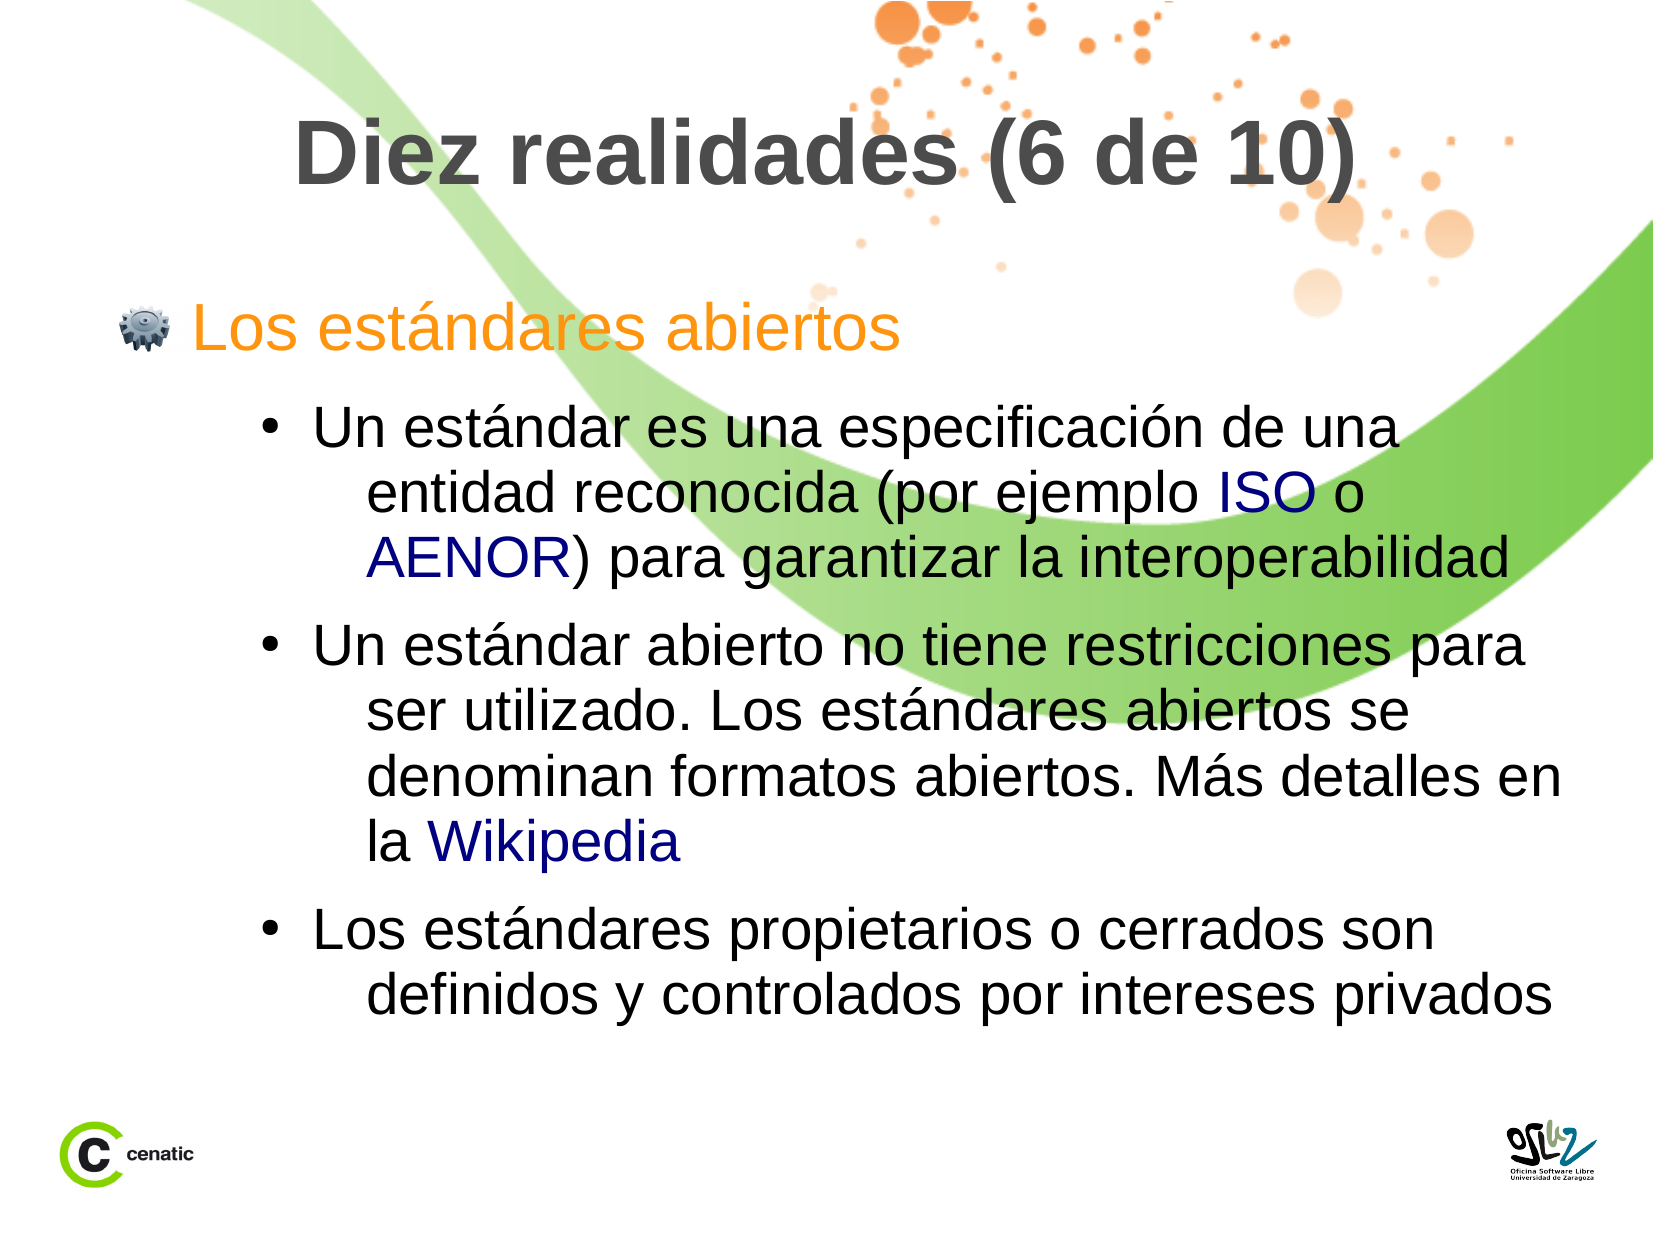

# Diez realidades (6 de 10)
Los estándares abiertos
Un estándar es una especificación de una entidad reconocida (por ejemplo ISO o AENOR) para garantizar la interoperabilidad
Un estándar abierto no tiene restricciones para ser utilizado. Los estándares abiertos se denominan formatos abiertos. Más detalles en la Wikipedia
Los estándares propietarios o cerrados son definidos y controlados por intereses privados